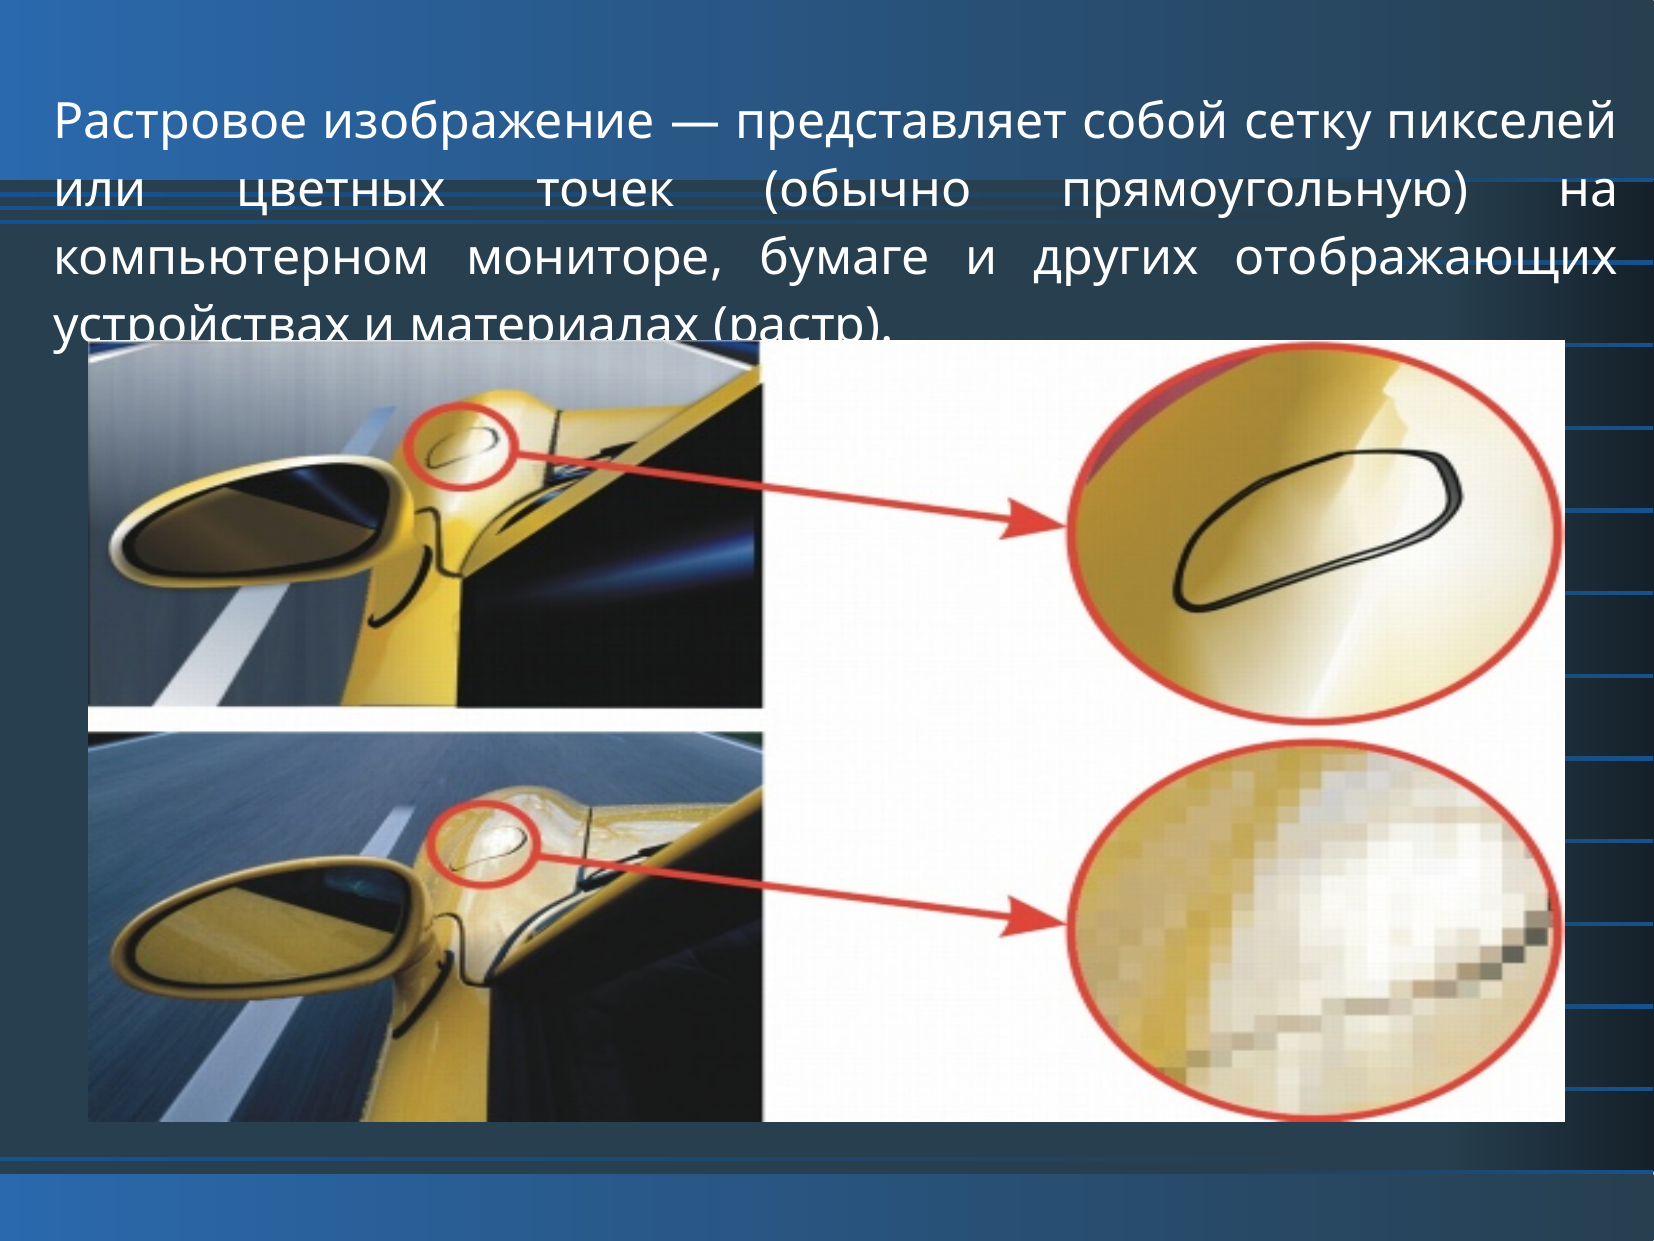

Растровое изображение — представляет собой сетку пикселей или цветных точек (обычно прямоугольную) на компьютерном мониторе, бумаге и других отображающих устройствах и материалах (растр).